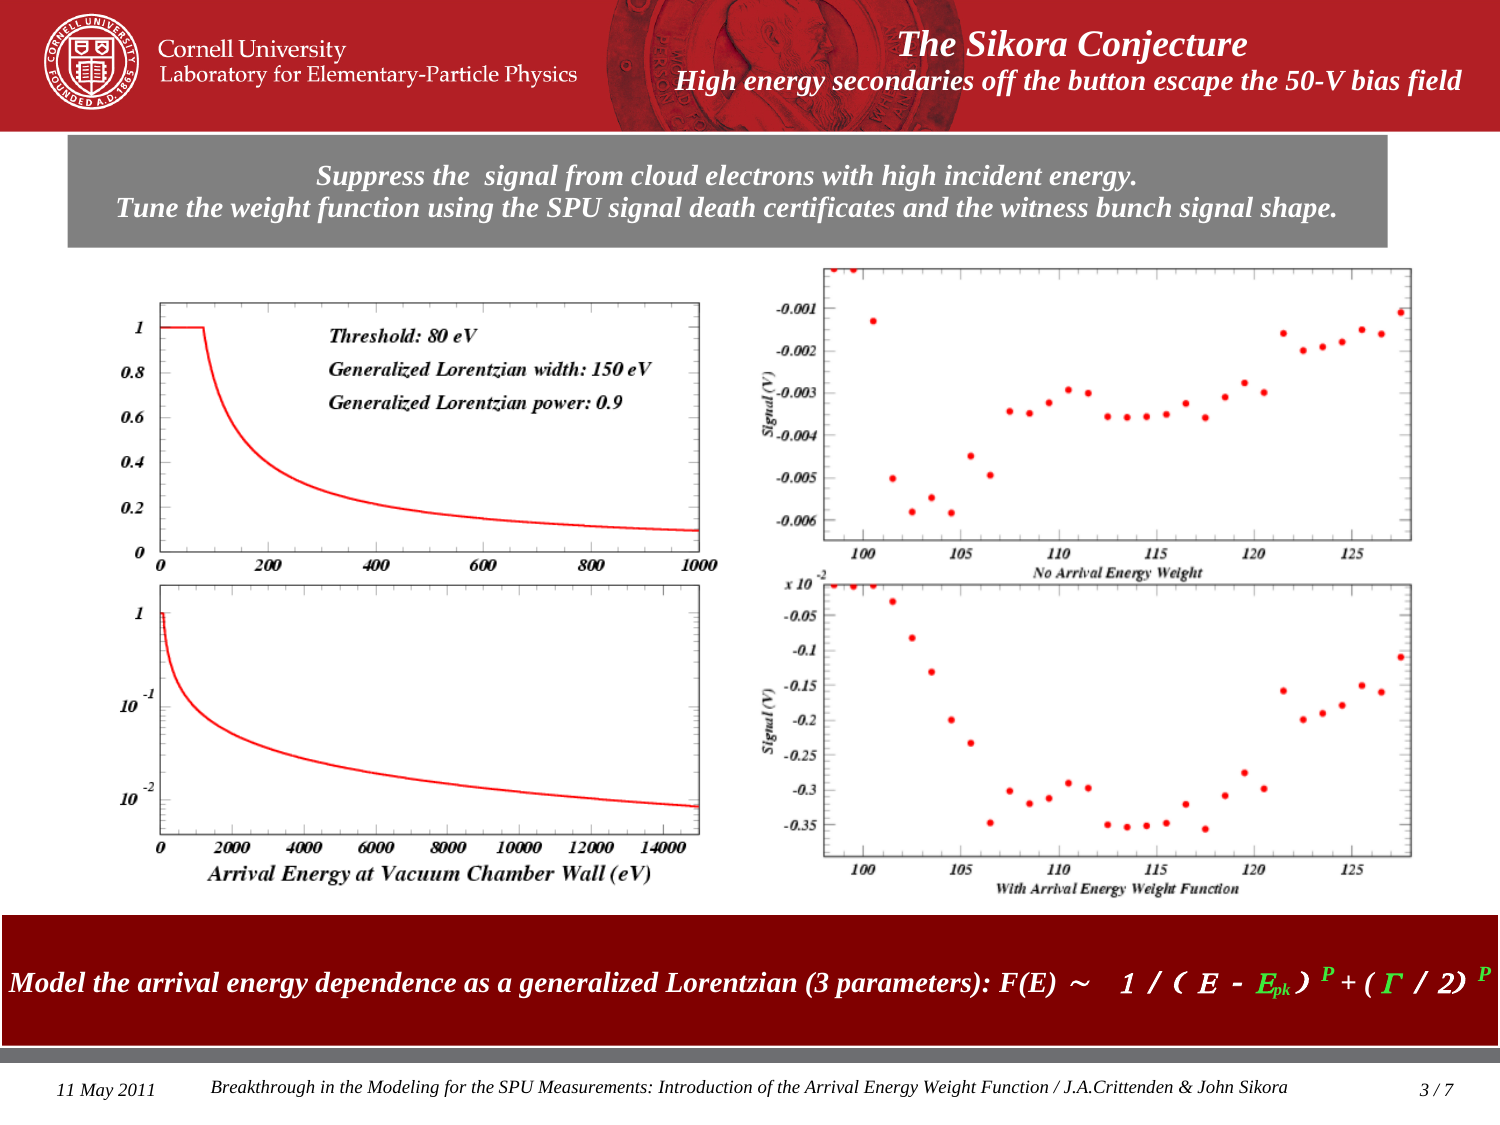

The Sikora Conjecture
High energy secondaries off the button escape the 50-V bias field
Suppress the signal from cloud electrons with high incident energy.
Tune the weight function using the SPU signal death certificates and the witness bunch signal shape.
Model the arrival energy dependence as a generalized Lorentzian (3 parameters): F(E) ~ 1 / ( E - Epk ) P + ( G / 2) P